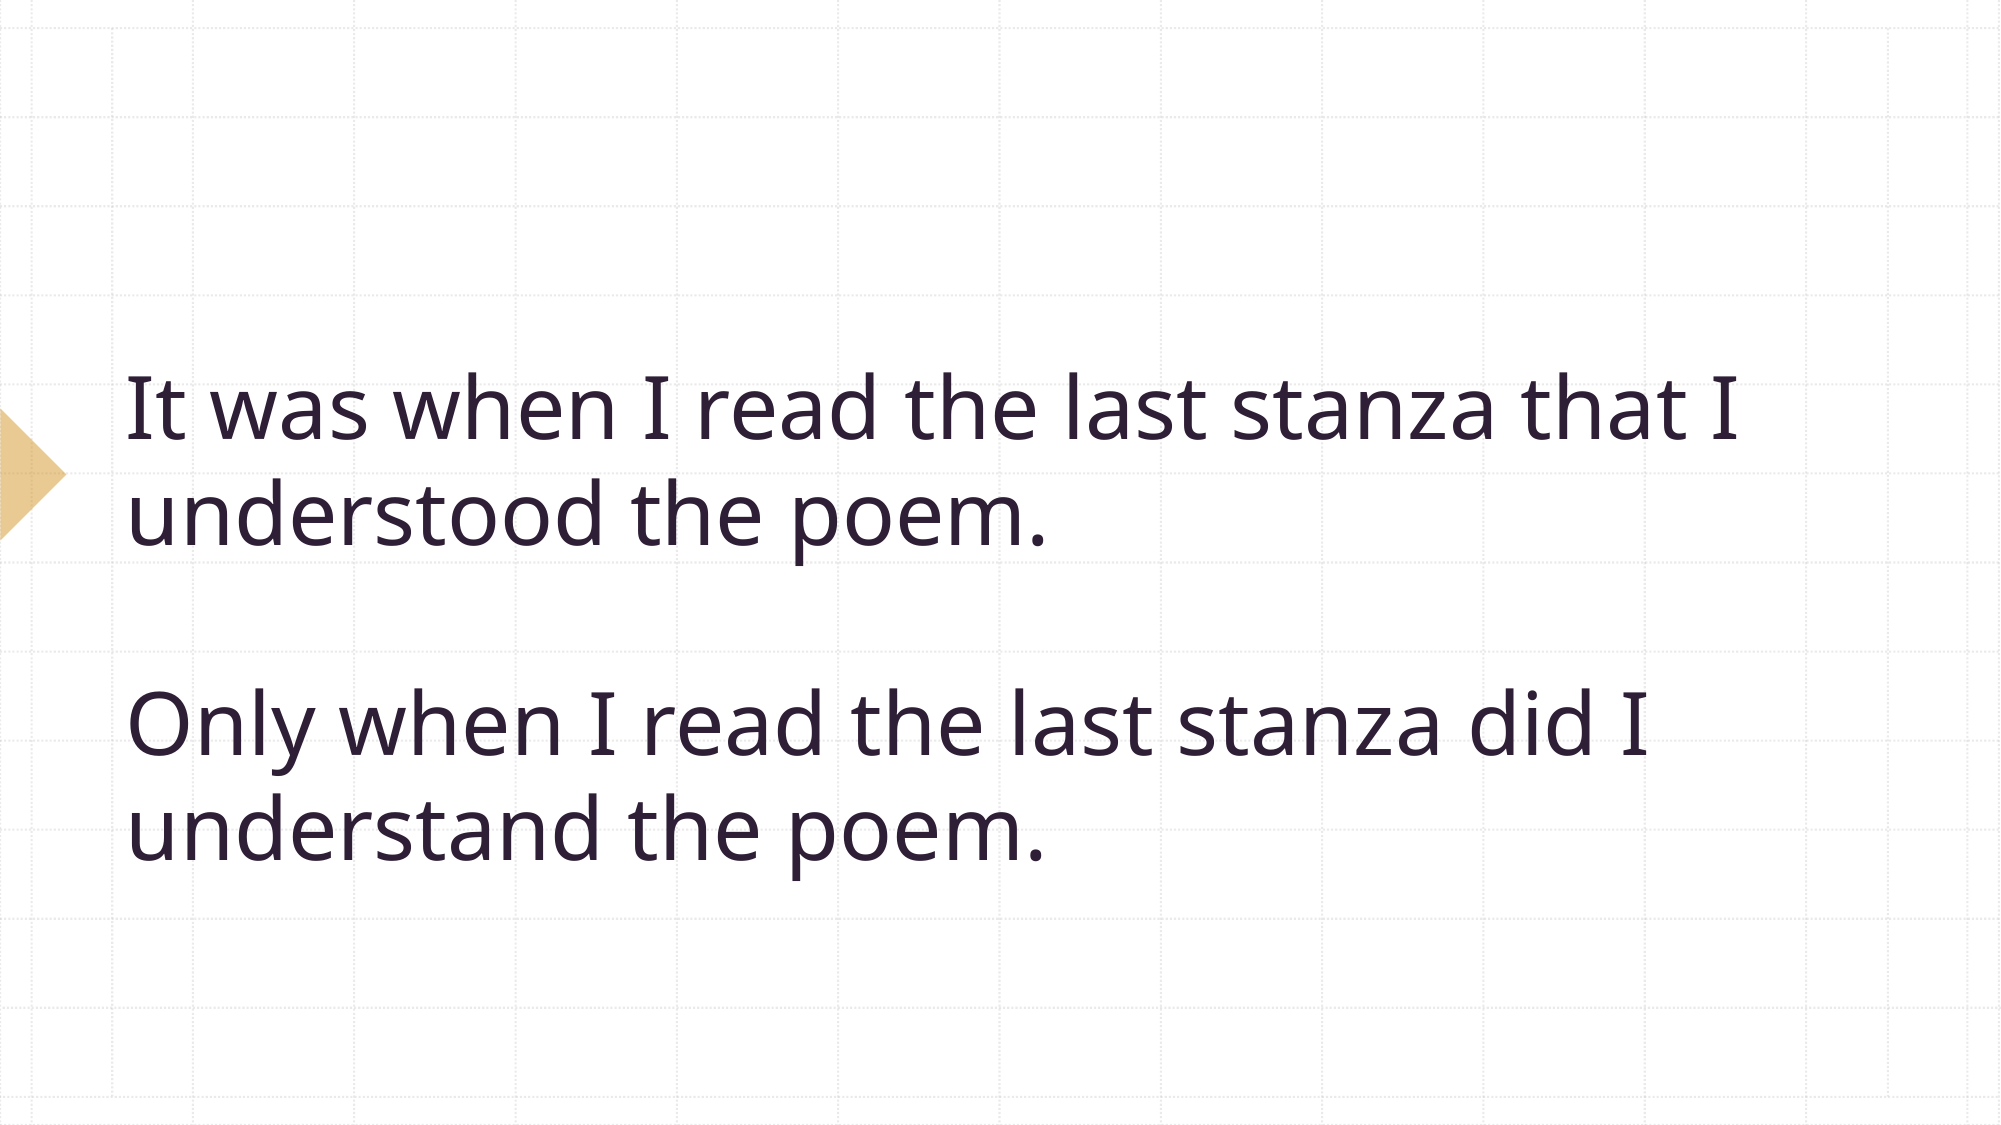

# It was when I read the last stanza that I understood the poem. Only when I read the last stanza did I understand the poem.